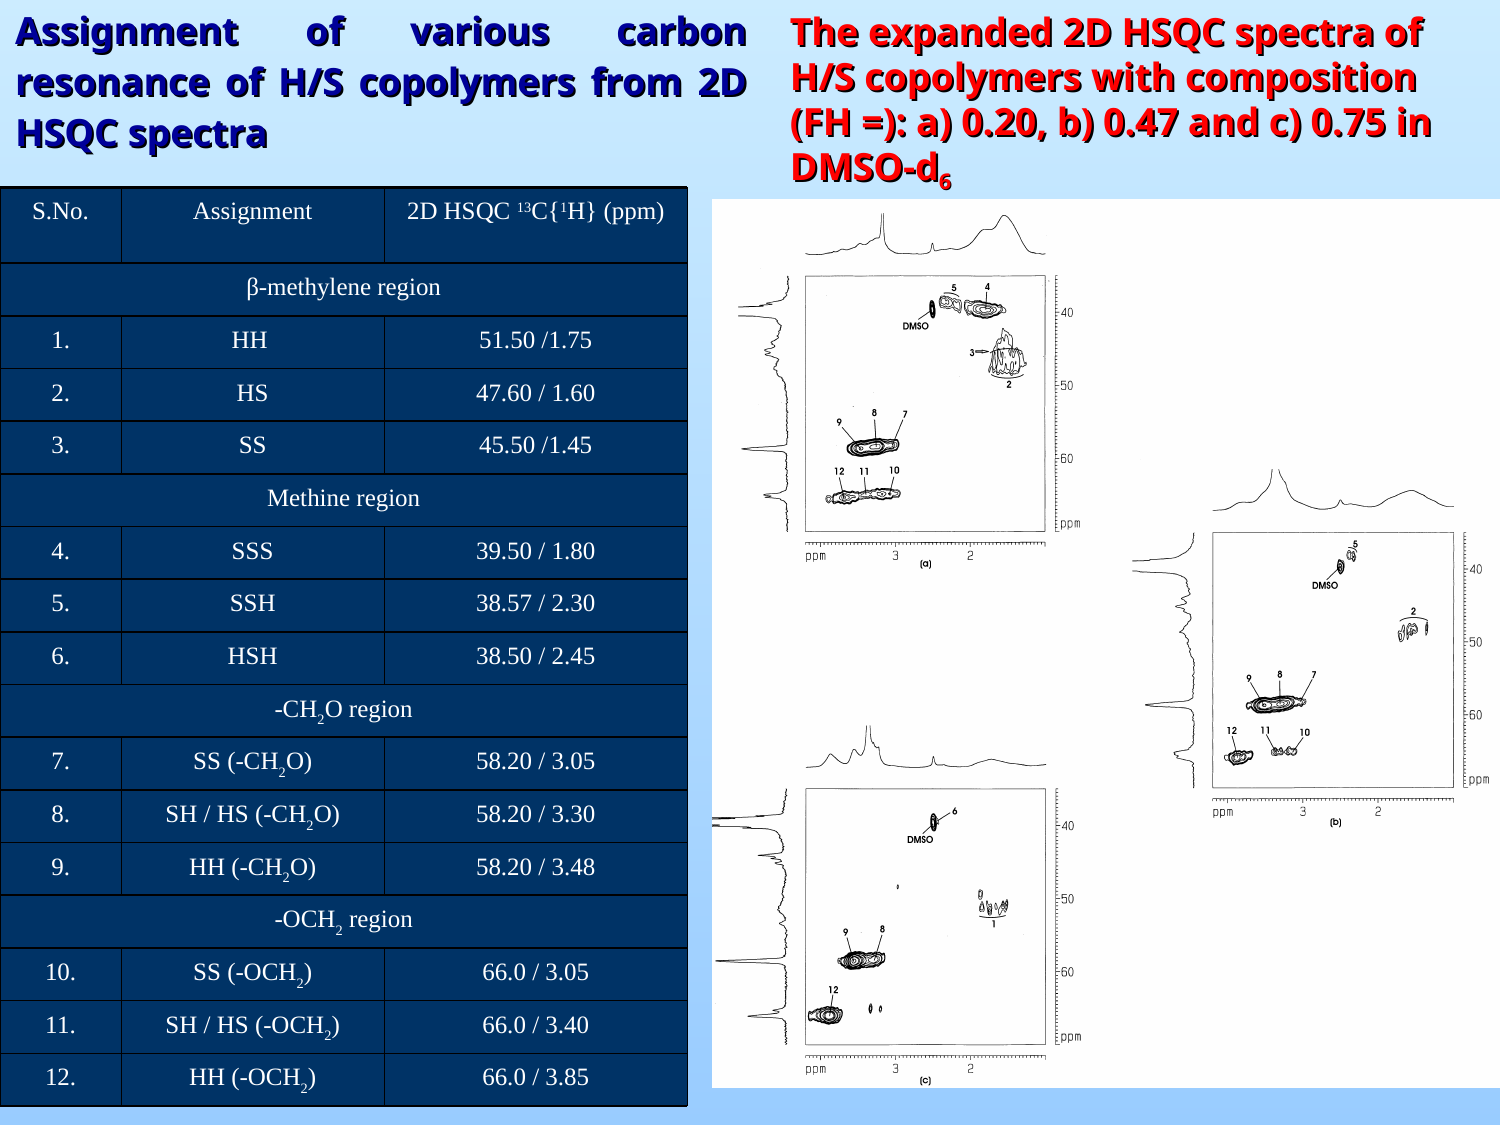

The expanded 2D HSQC spectra of H/S copolymers with composition (FH =): a) 0.20, b) 0.47 and c) 0.75 in DMSO-d6
# Assignment of various carbon resonance of H/S copolymers from 2D HSQC spectra
S.No.
Assignment
2D HSQC 13C{1H} (ppm)
β-methylene region
1.
HH
51.50 /1.75
2.
HS
47.60 / 1.60
3.
SS
45.50 /1.45
Methine region
4.
SSS
39.50 / 1.80
5.
SSH
38.57 / 2.30
6.
HSH
38.50 / 2.45
-CH2O region
7.
SS (-CH2O)
58.20 / 3.05
8.
SH / HS (-CH2O)
58.20 / 3.30
9.
HH (-CH2O)
58.20 / 3.48
-OCH2 region
10.
SS (-OCH2)
66.0 / 3.05
11.
SH / HS (-OCH2)
66.0 / 3.40
12.
HH (-OCH2)
66.0 / 3.85